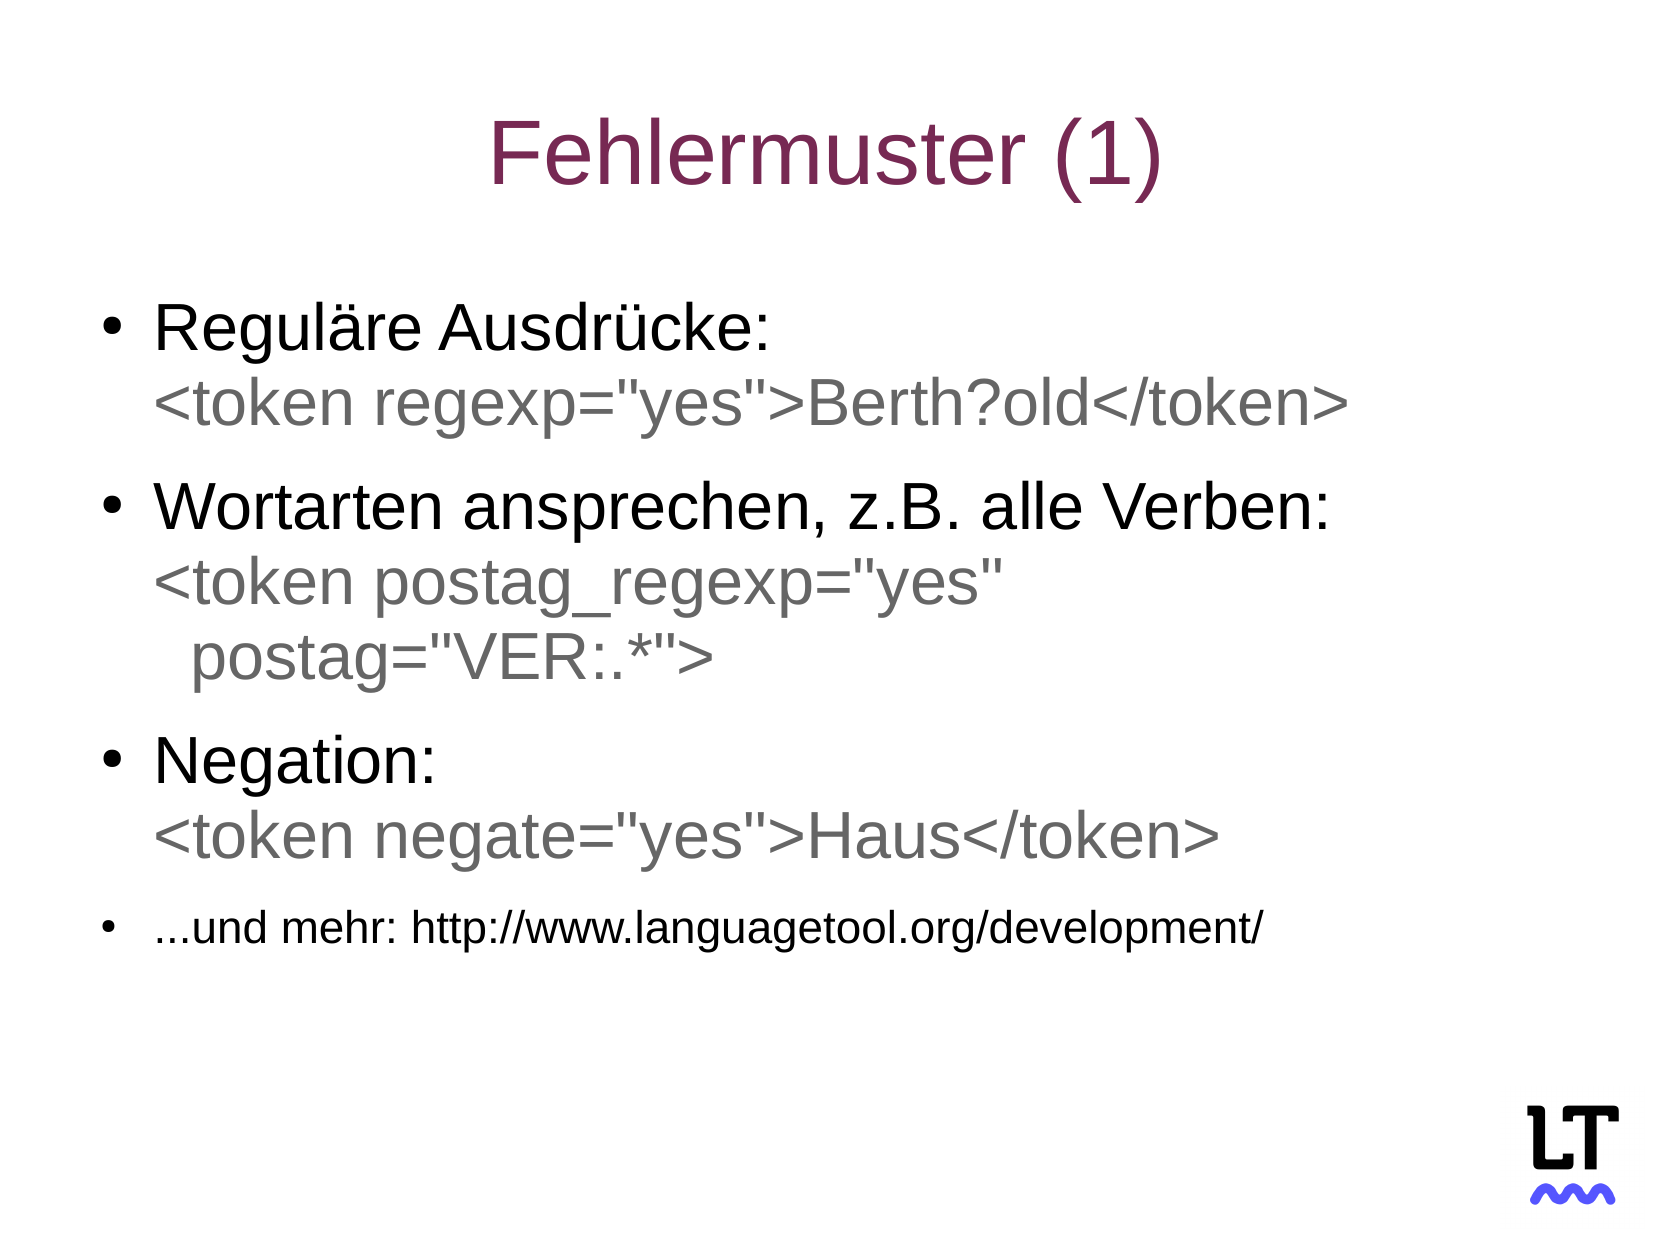

# Fehlermuster (1)
Reguläre Ausdrücke:
<token regexp="yes">Berth?old</token>
Wortarten ansprechen, z.B. alle Verben:
<token postag_regexp="yes"
 postag="VER:.*">
Negation:
<token negate="yes">Haus</token>
...und mehr: http://www.languagetool.org/development/